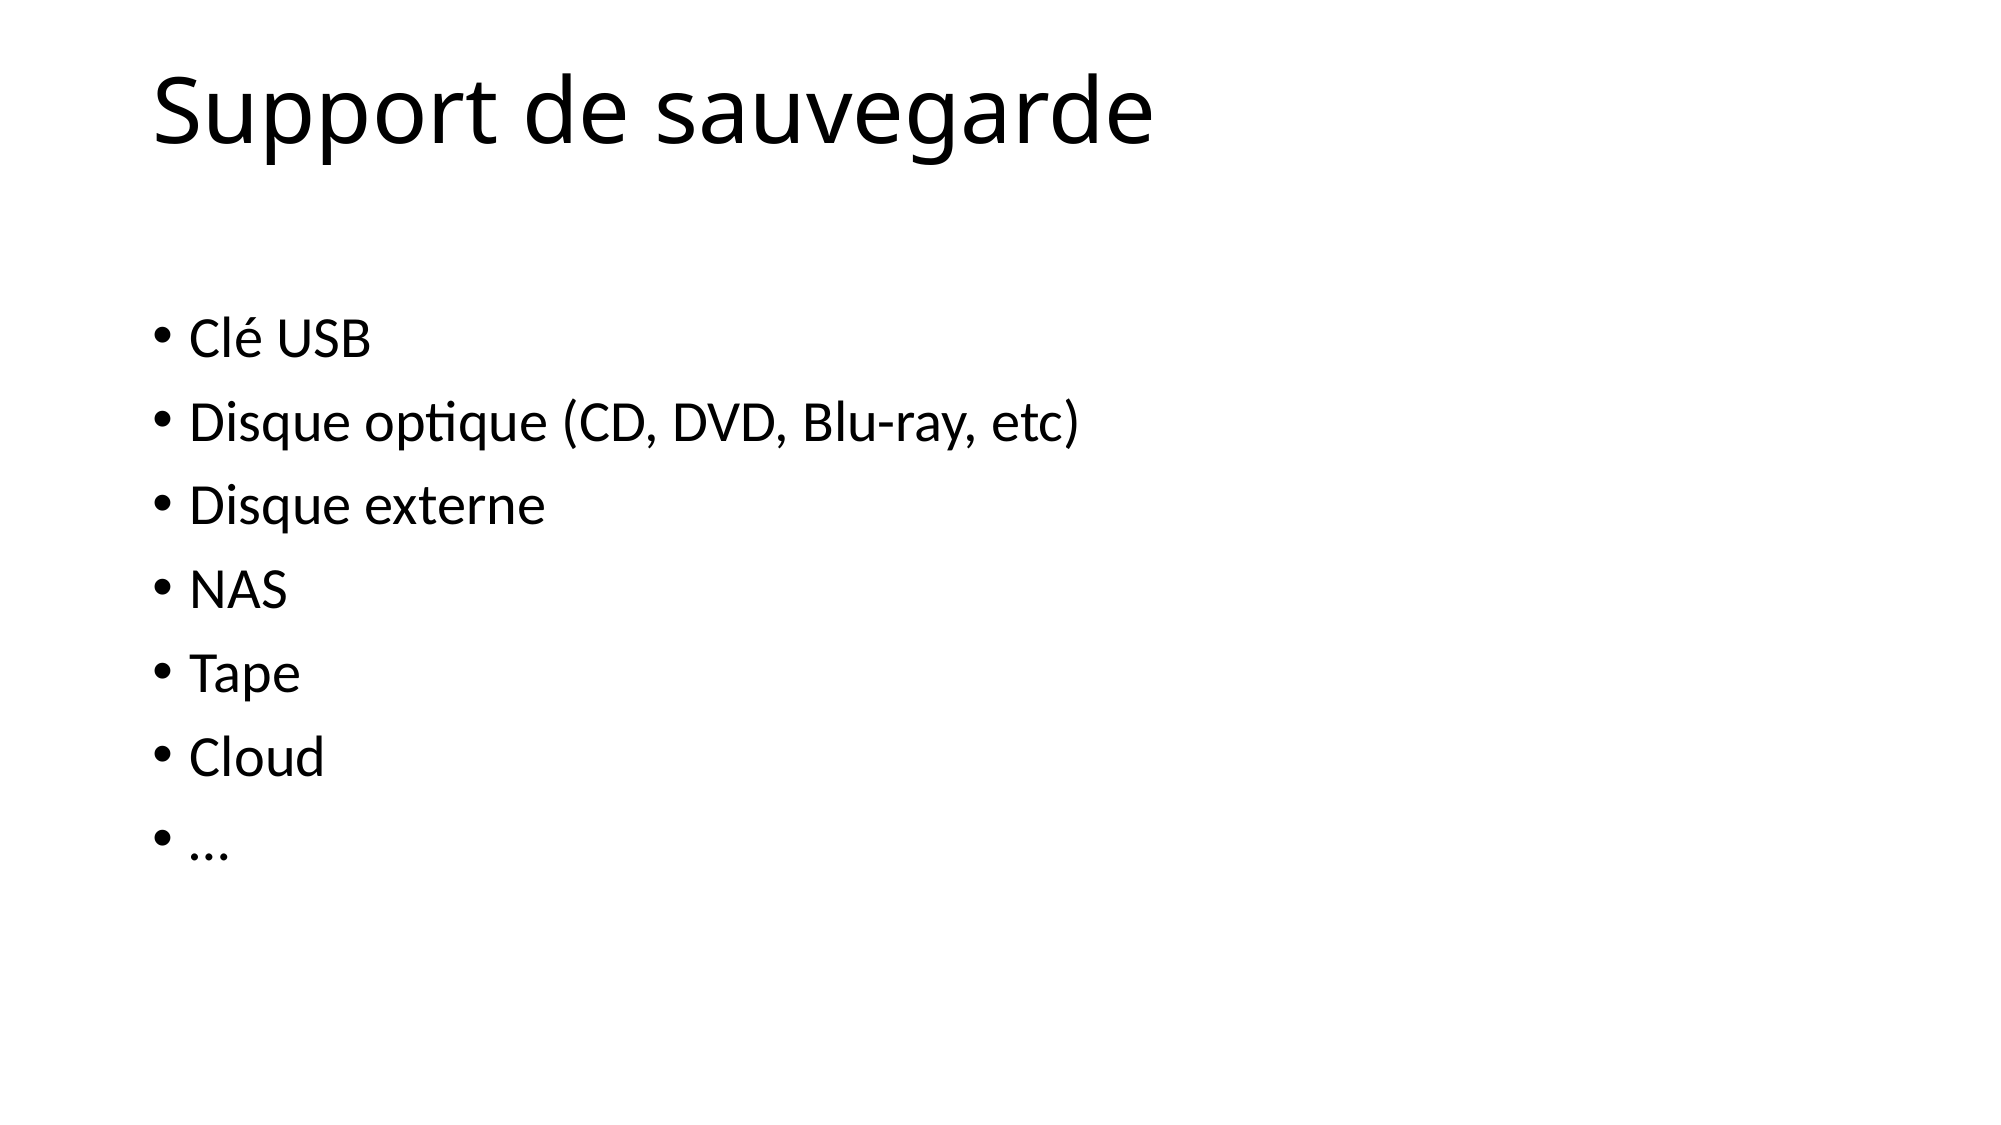

# Support de sauvegarde
Clé USB
Disque optique (CD, DVD, Blu-ray, etc)
Disque externe
NAS
Tape
Cloud
…